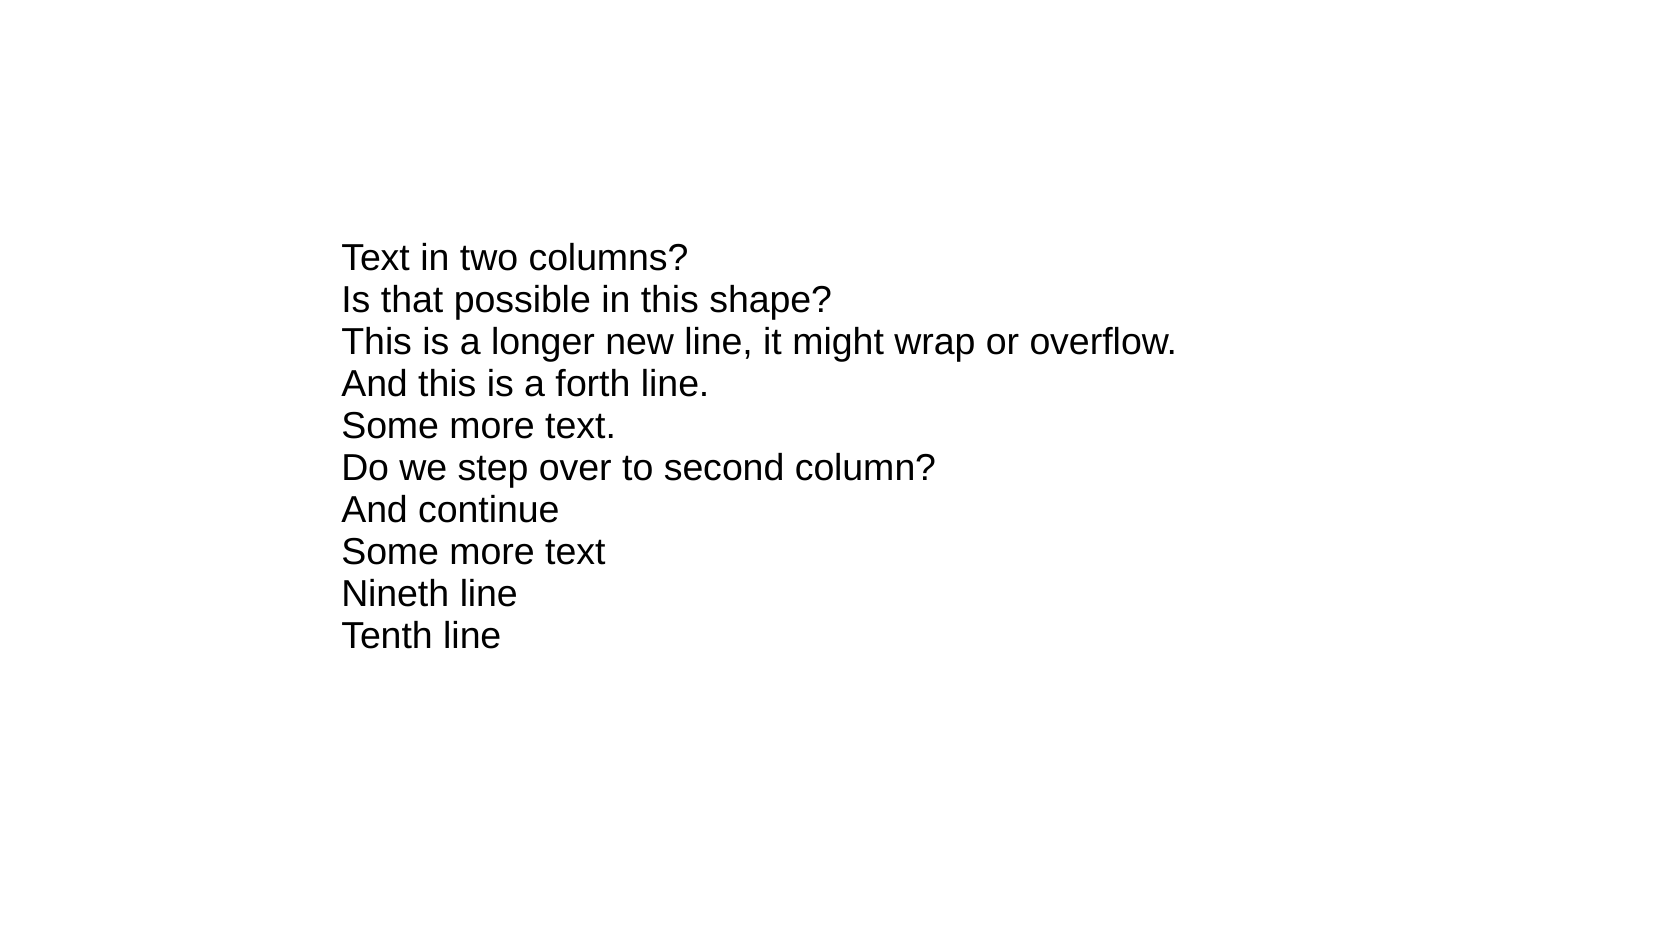

Text in two columns?
Is that possible in this shape?
This is a longer new line, it might wrap or overflow.
And this is a forth line.
Some more text.
Do we step over to second column?
And continue
Some more text
Nineth line
Tenth line